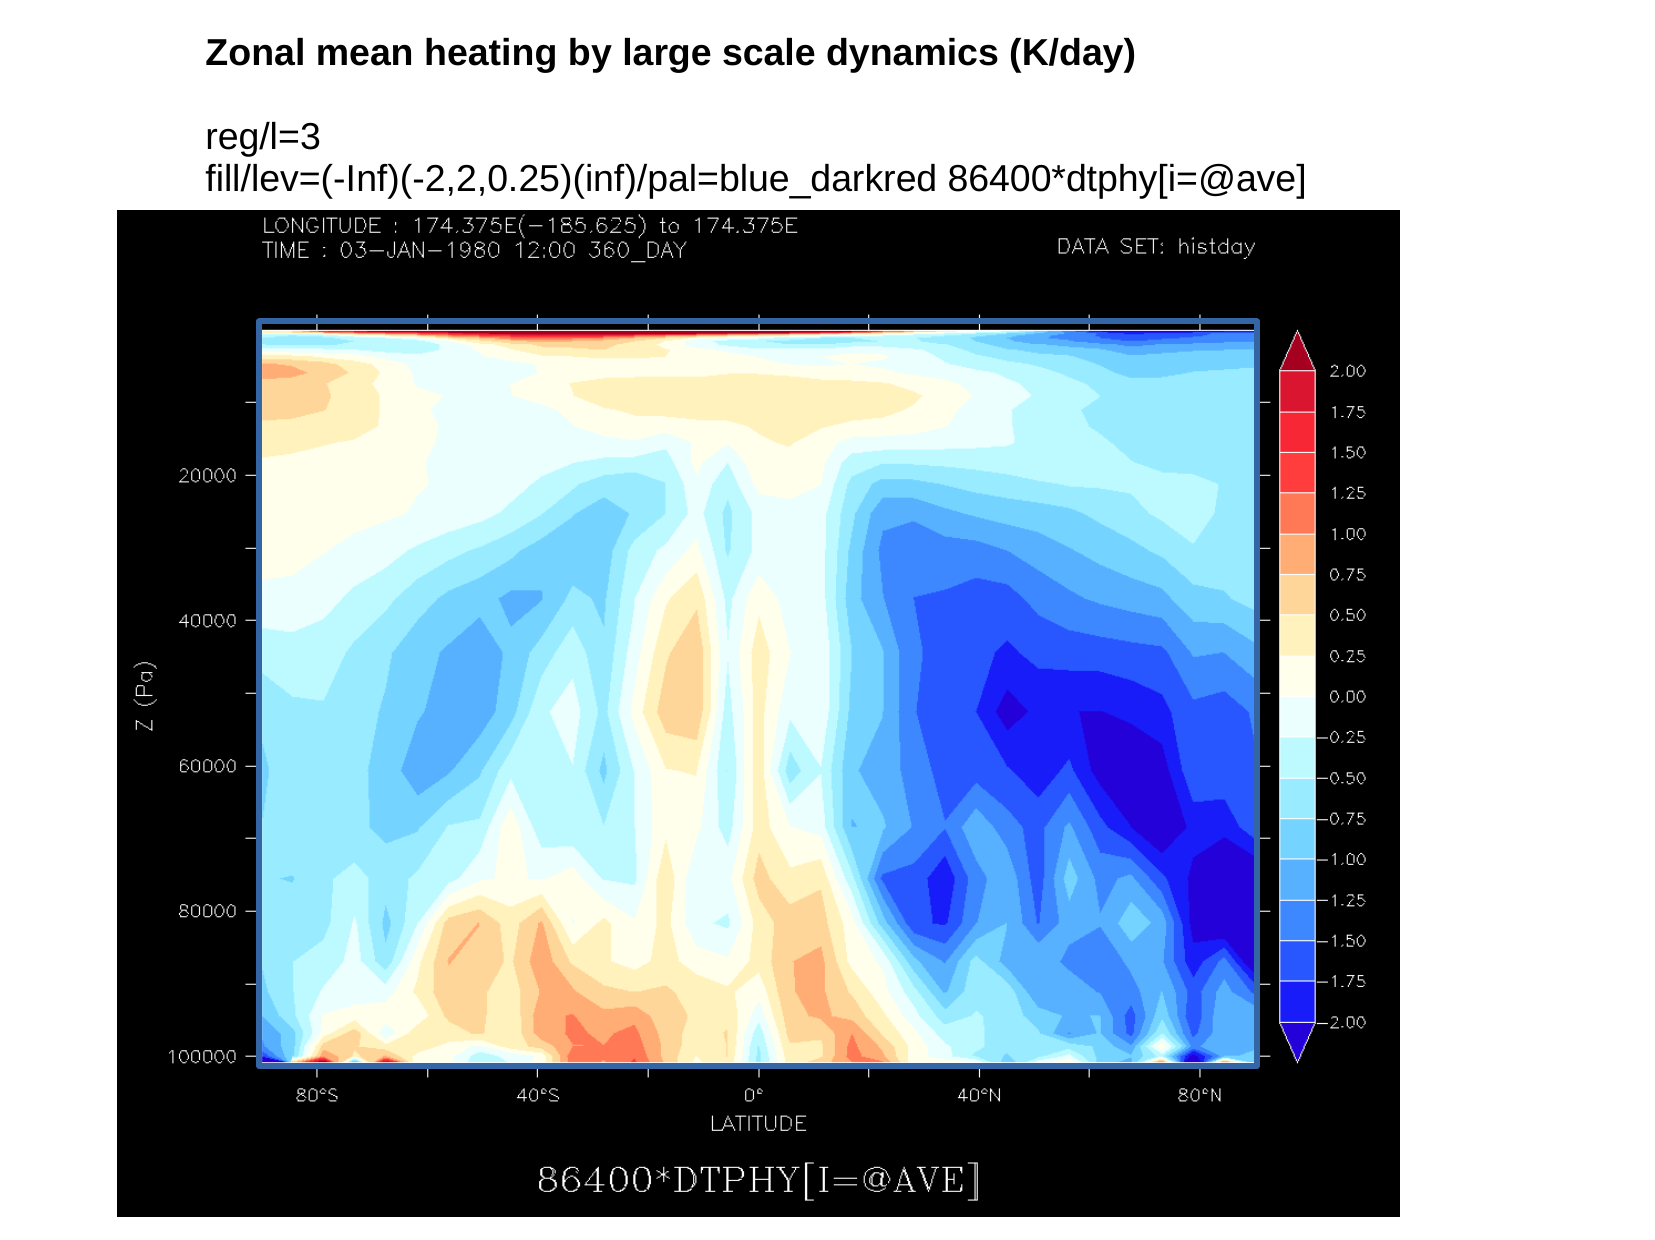

Zonal mean heating by large scale dynamics (K/day)
reg/l=3
fill/lev=(-Inf)(-2,2,0.25)(inf)/pal=blue_darkred 86400*dtphy[i=@ave]